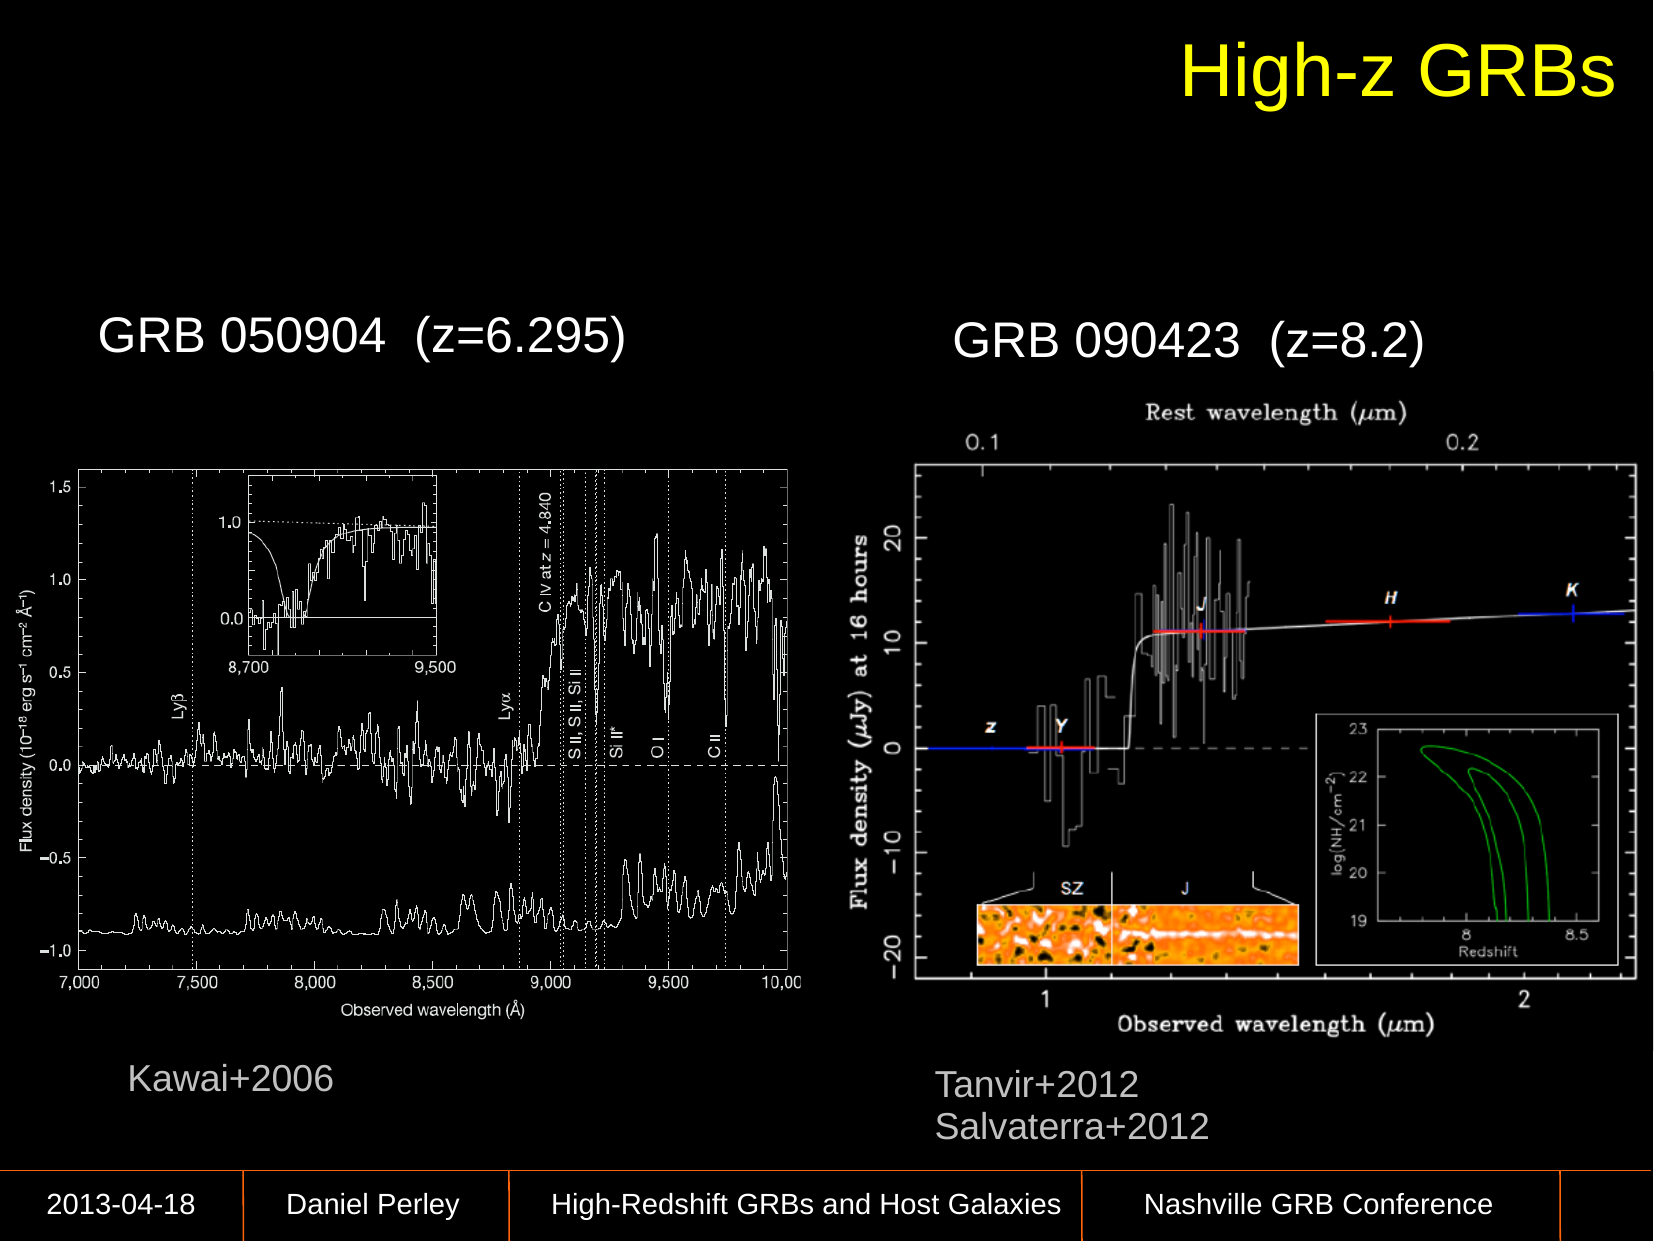

# High-z GRBs
GRB 050904 (z=6.295)
GRB 090423 (z=8.2)
Kawai+2006
Tanvir+2012
Salvaterra+2012